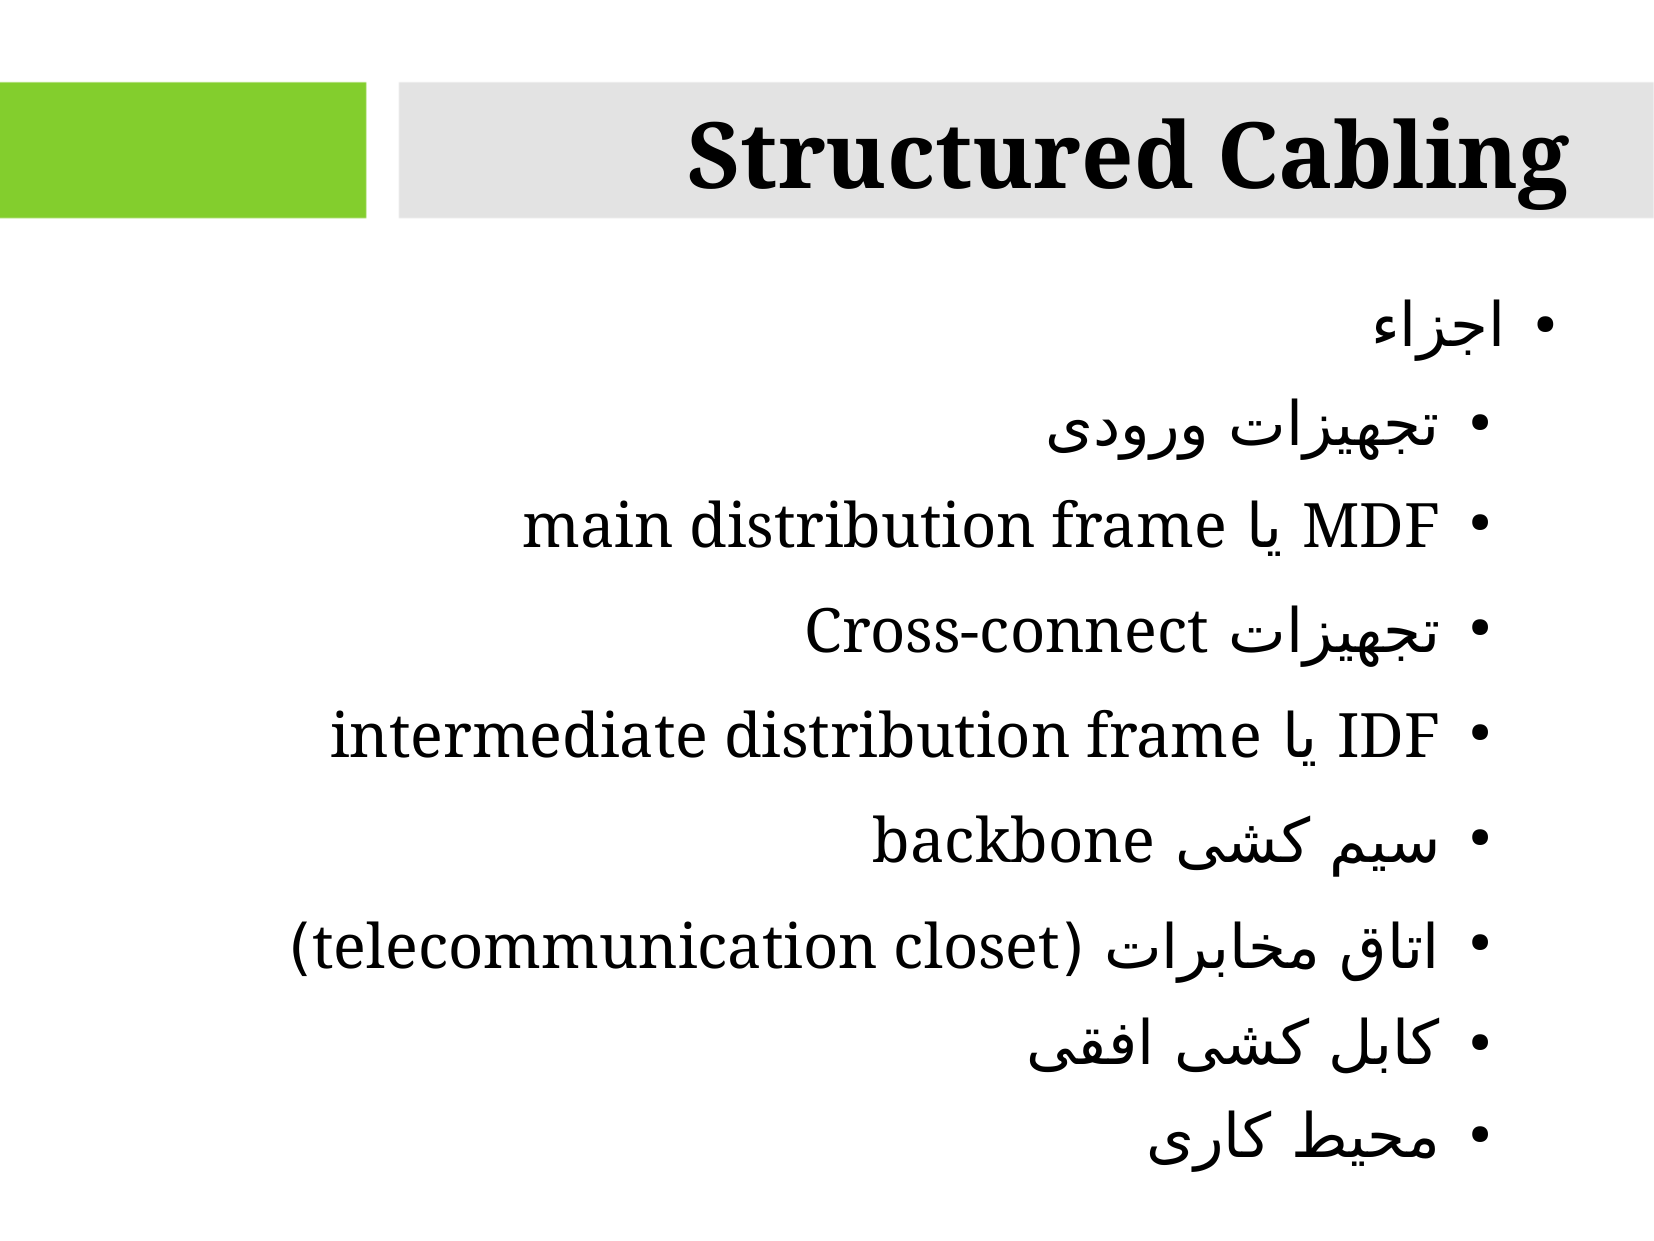

# Structured Cabling
اجزاء
تجهیزات ورودی
MDF یا main distribution frame
تجهیزات Cross-connect
IDF یا intermediate distribution frame
سیم کشی backbone
اتاق مخابرات (telecommunication closet)
کابل کشی افقی
محیط کاری